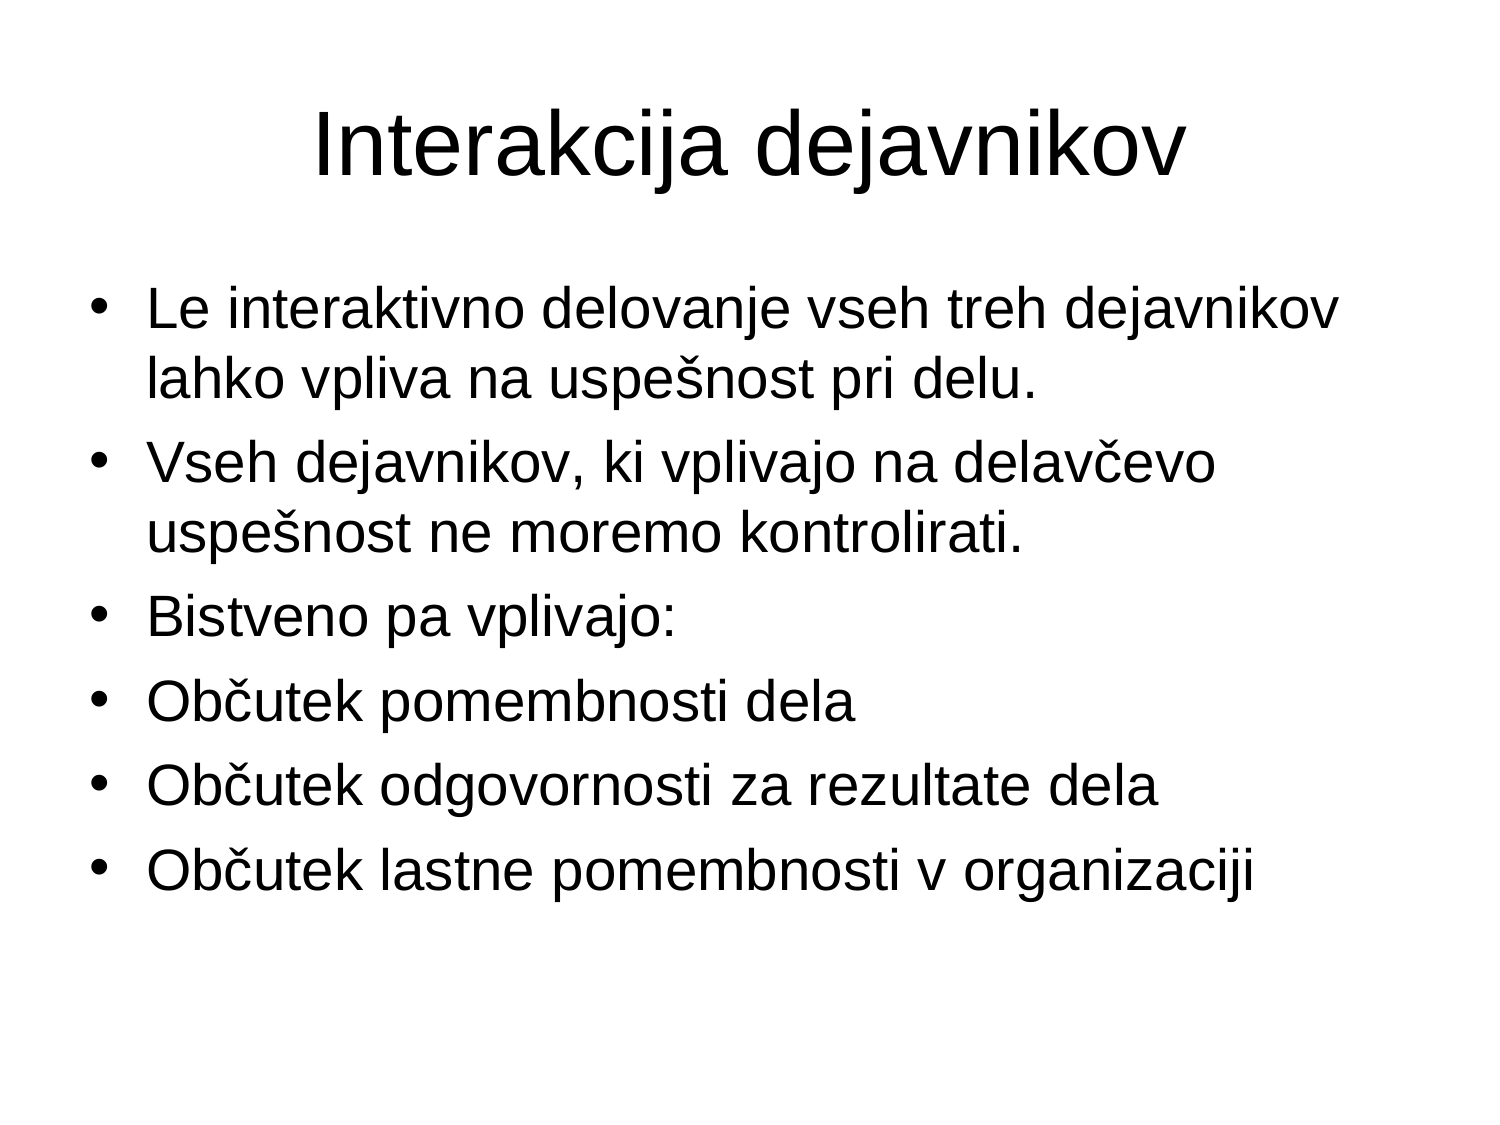

# Interakcija dejavnikov
Le interaktivno delovanje vseh treh dejavnikov lahko vpliva na uspešnost pri delu.
Vseh dejavnikov, ki vplivajo na delavčevo uspešnost ne moremo kontrolirati.
Bistveno pa vplivajo:
Občutek pomembnosti dela
Občutek odgovornosti za rezultate dela
Občutek lastne pomembnosti v organizaciji